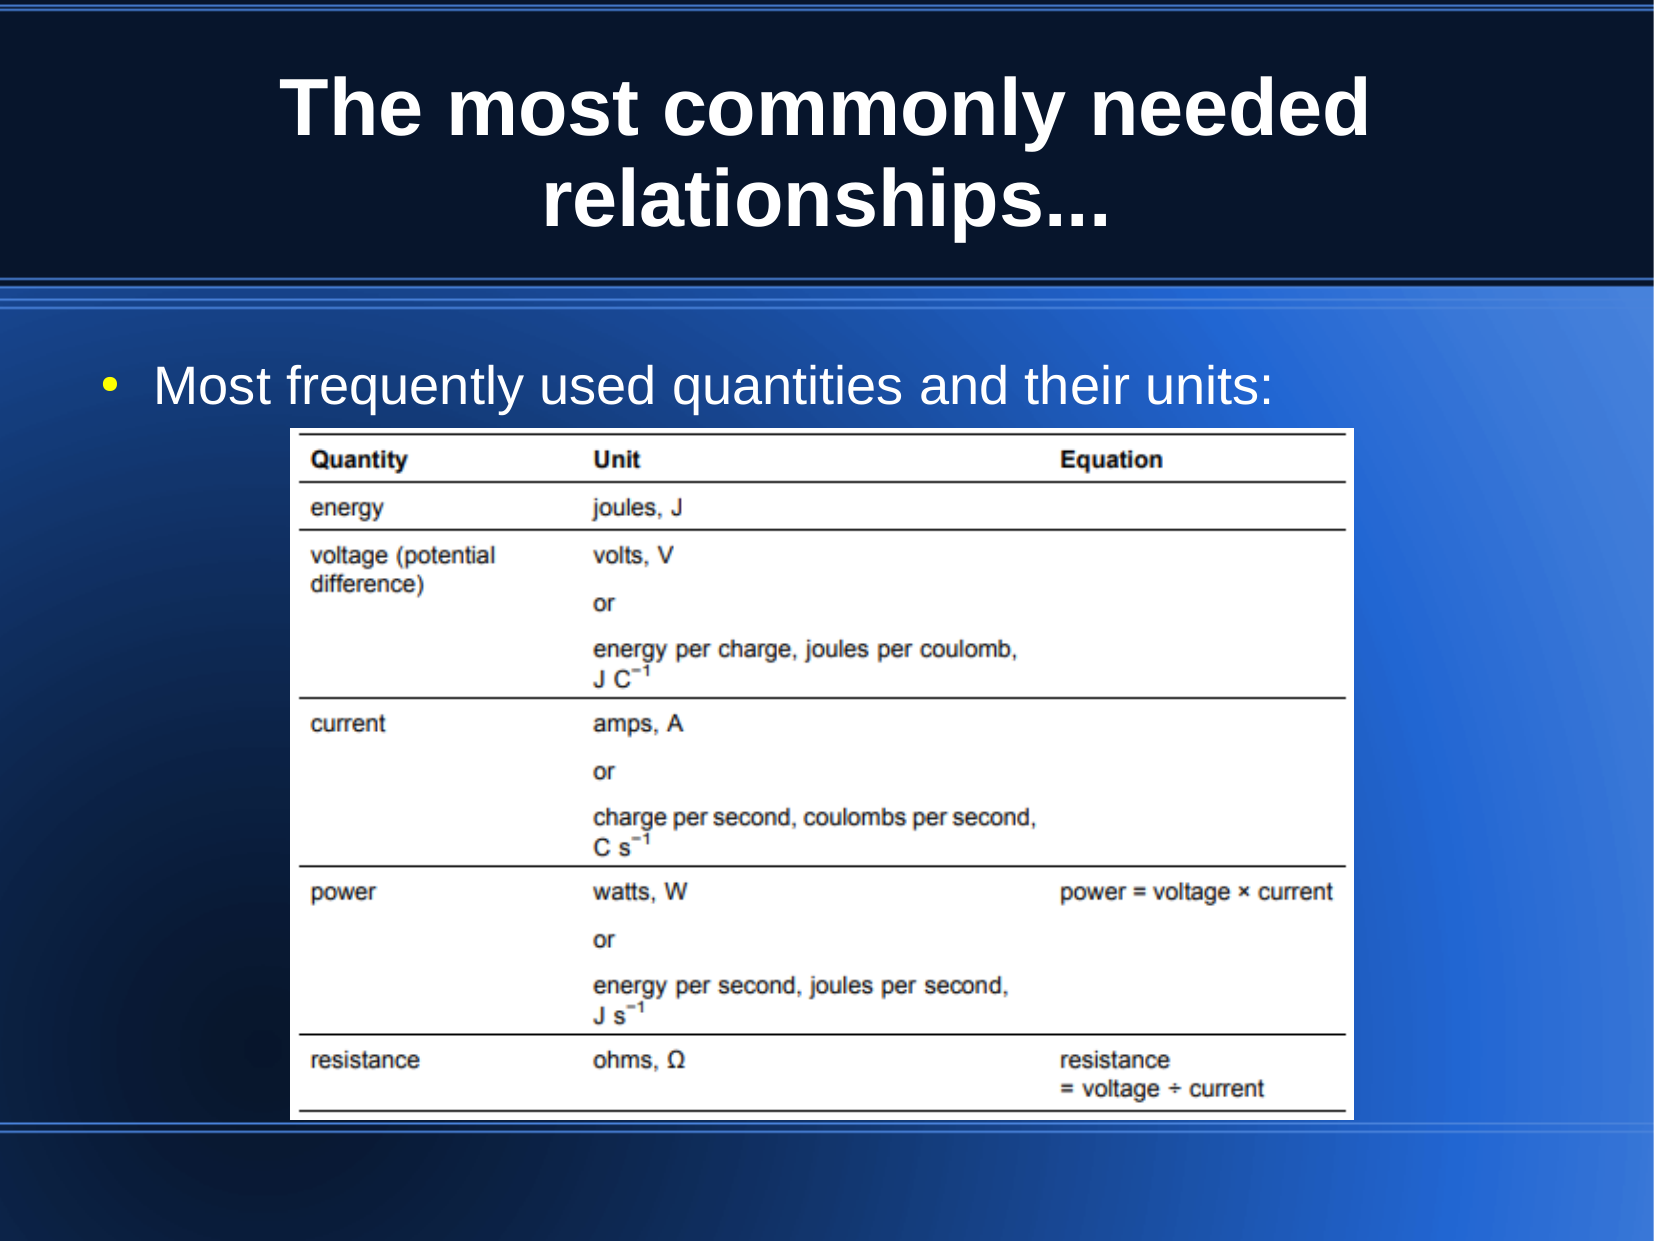

# The most commonly needed relationships...
Most frequently used quantities and their units: